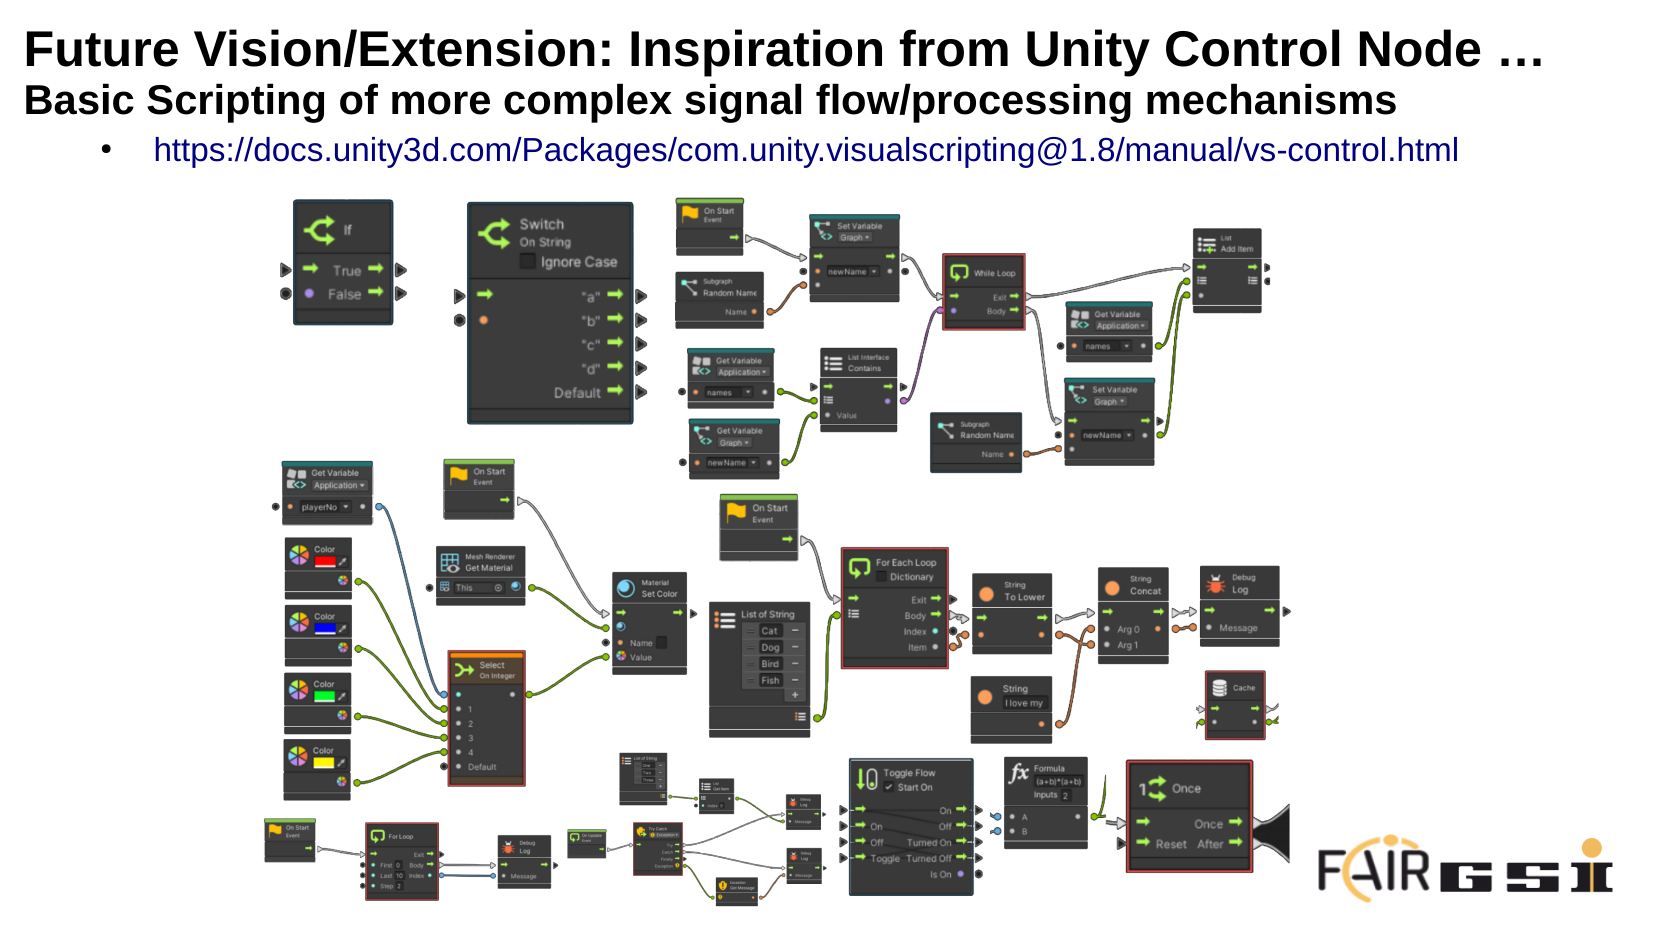

# Future Vision/Extension: Inspiration from Unity Control Node … Basic Scripting of more complex signal flow/processing mechanisms
https://docs.unity3d.com/Packages/com.unity.visualscripting@1.8/manual/vs-control.html